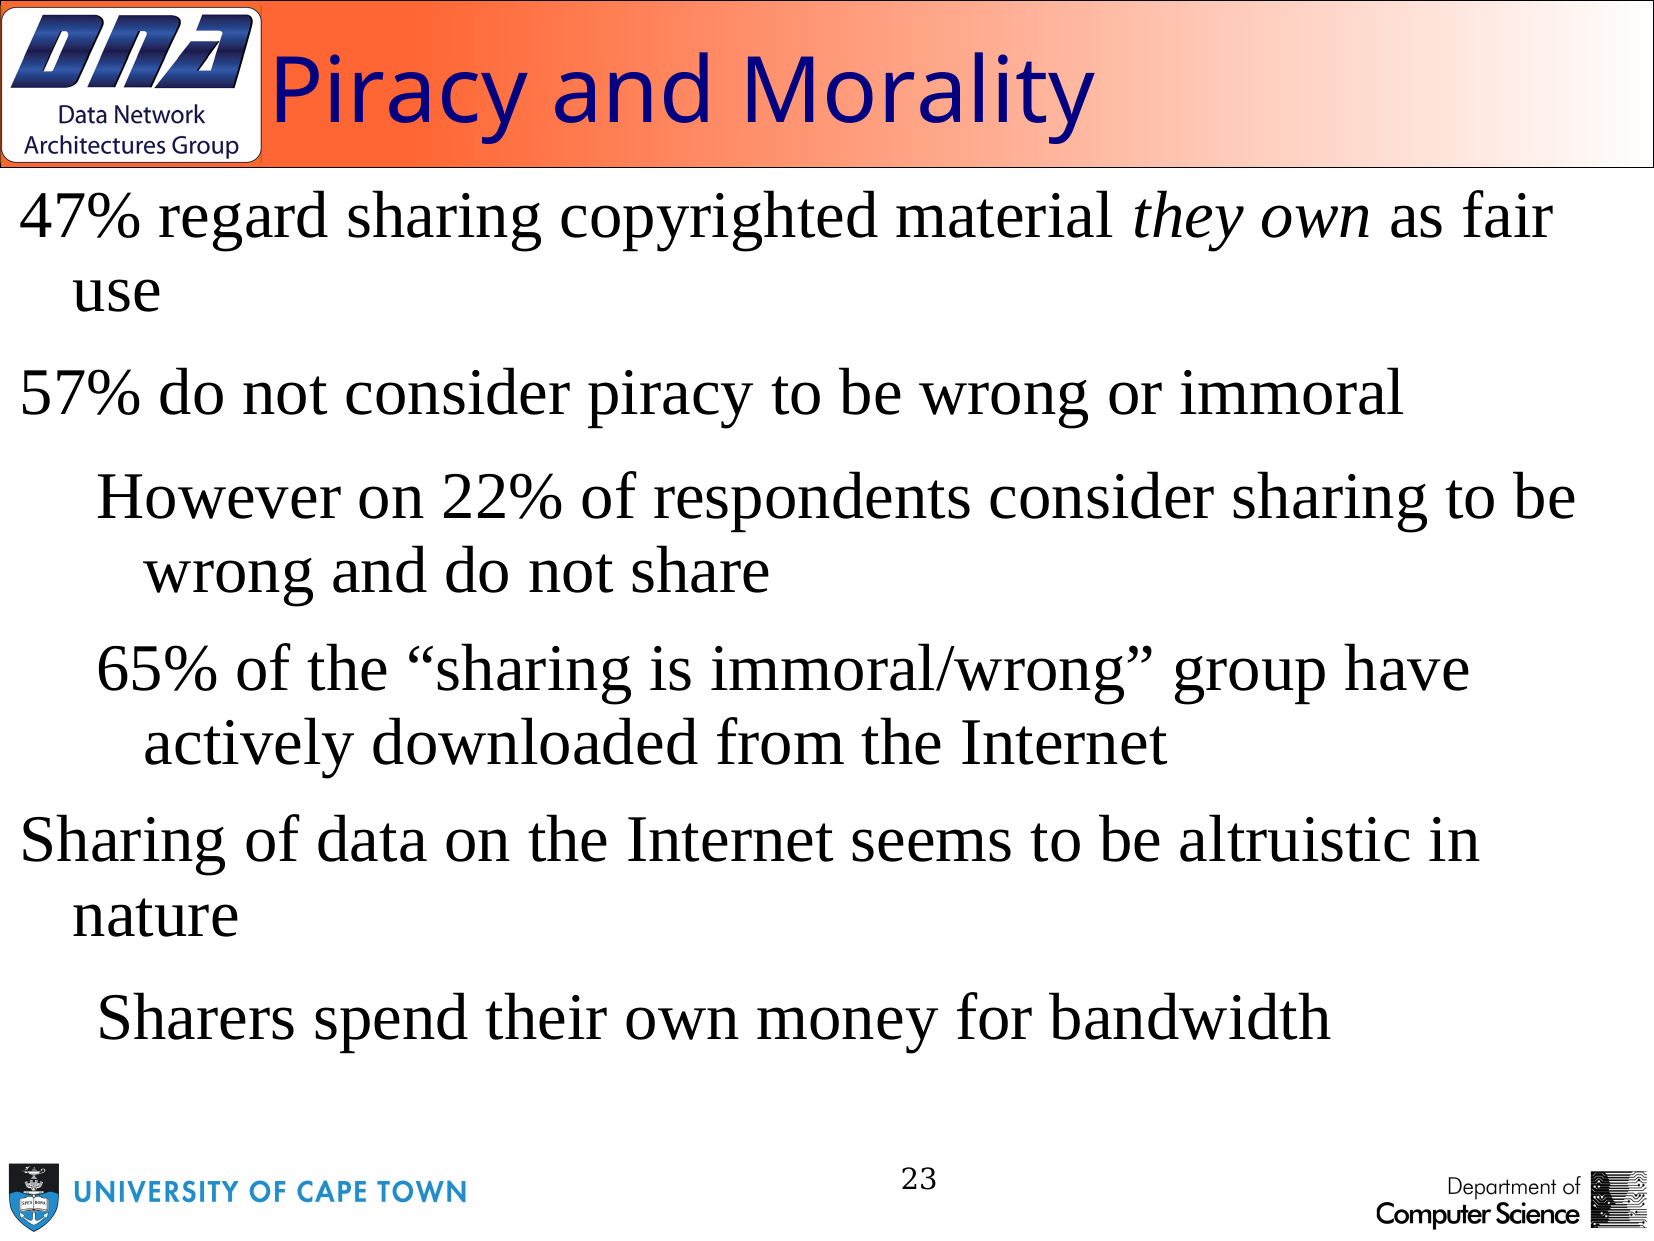

# Piracy and Morality
47% regard sharing copyrighted material they own as fair use
57% do not consider piracy to be wrong or immoral
However on 22% of respondents consider sharing to be wrong and do not share
65% of the “sharing is immoral/wrong” group have actively downloaded from the Internet
Sharing of data on the Internet seems to be altruistic in nature
Sharers spend their own money for bandwidth
23